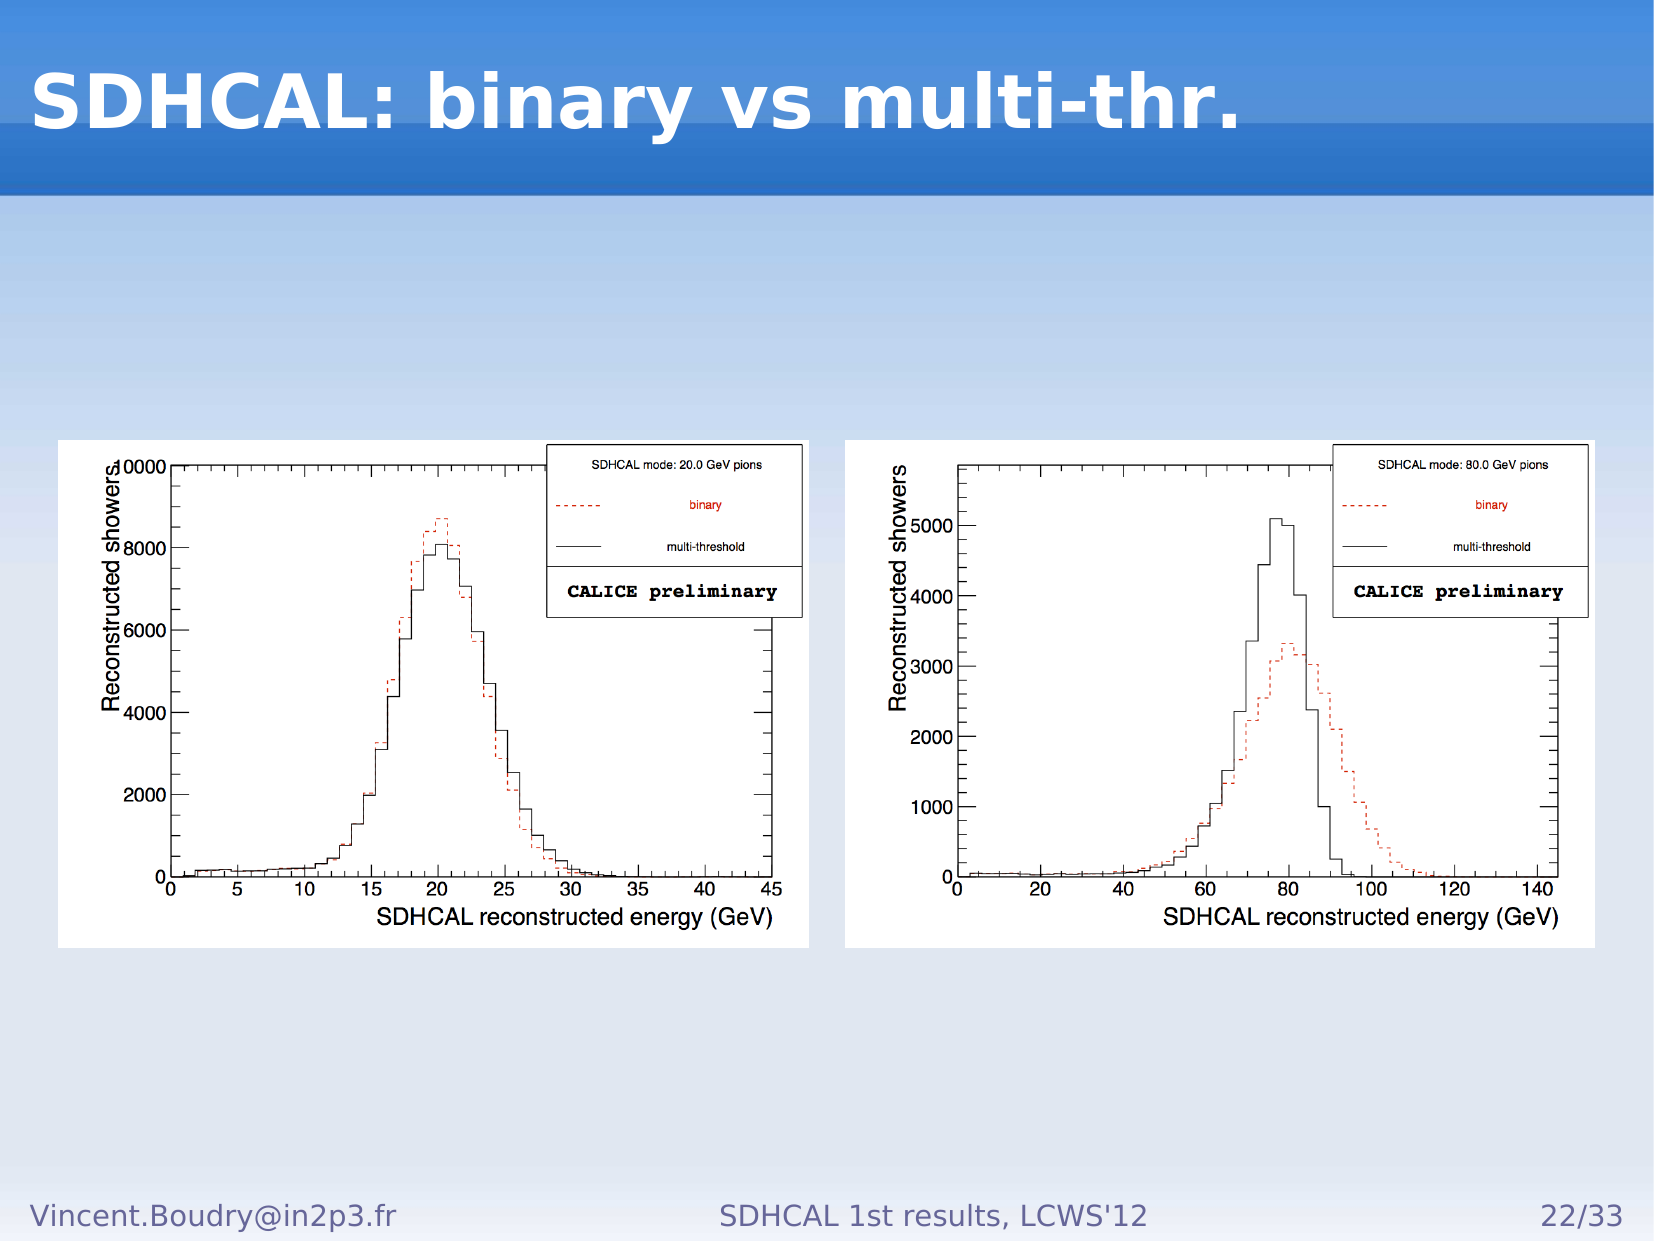

# SDHCAL: binary vs multi-thr.
Vincent.Boudry@in2p3.fr
SDHCAL 1st results, LCWS'12
22